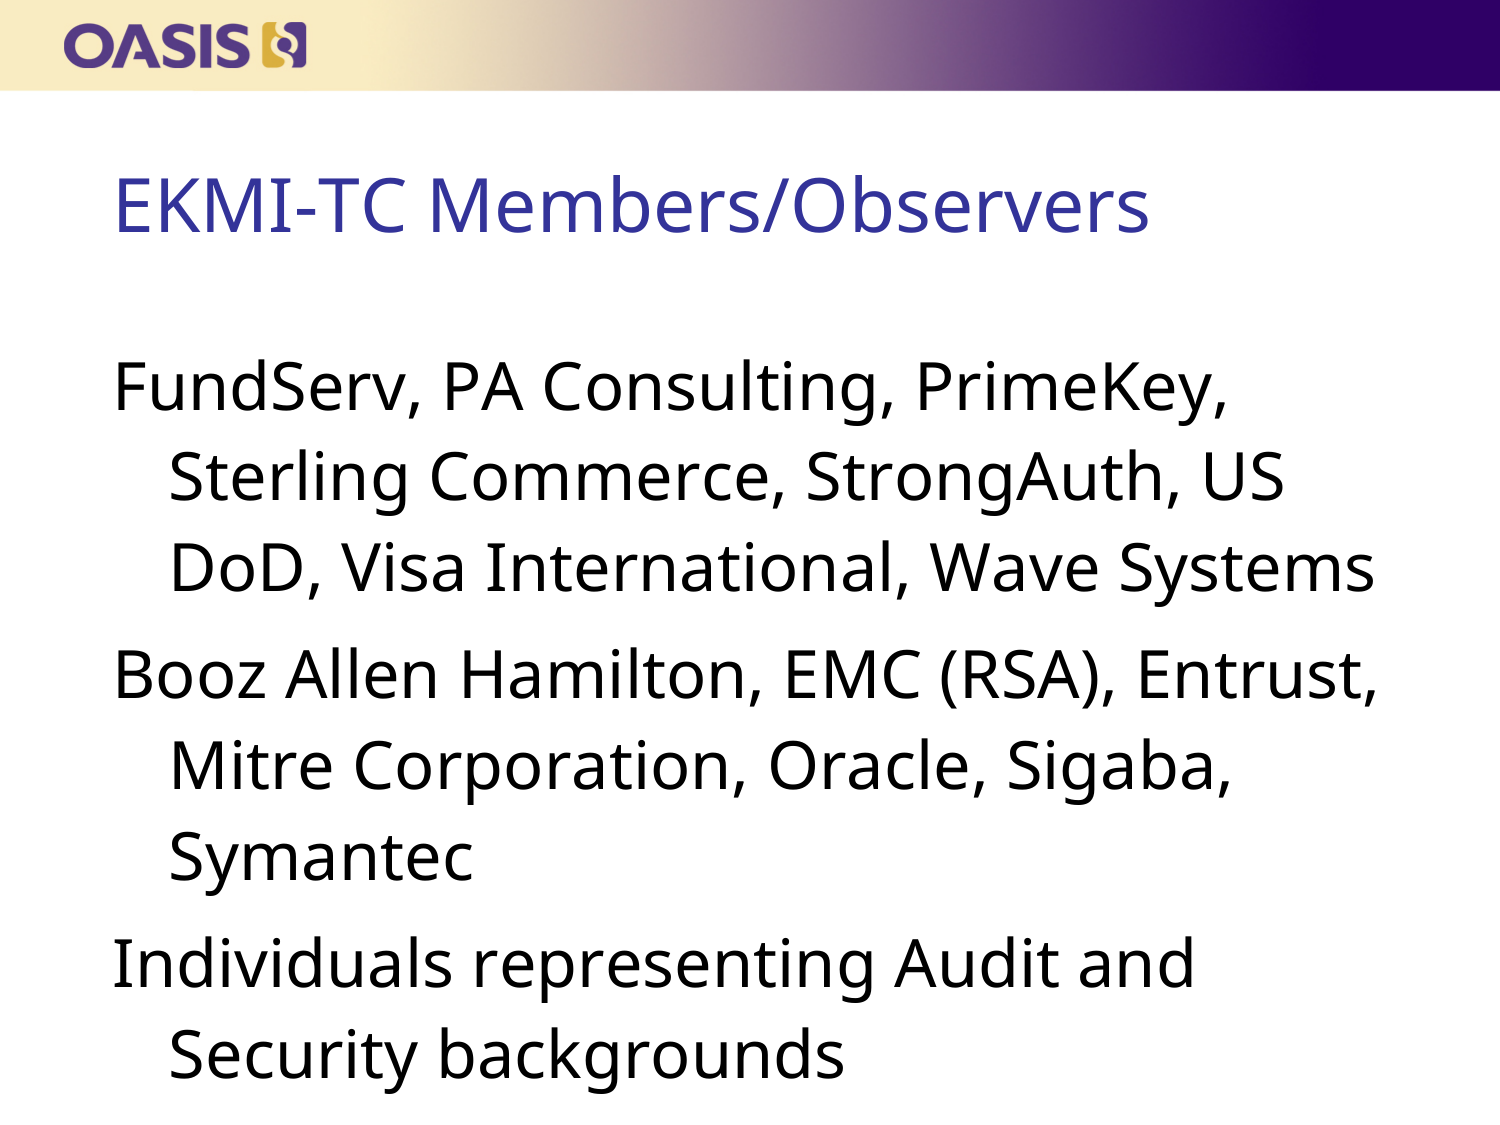

# EKMI-TC Members/Observers
FundServ, PA Consulting, PrimeKey, Sterling Commerce, StrongAuth, US DoD, Visa International, Wave Systems
Booz Allen Hamilton, EMC (RSA), Entrust, Mitre Corporation, Oracle, Sigaba, Symantec
Individuals representing Audit and Security backgrounds